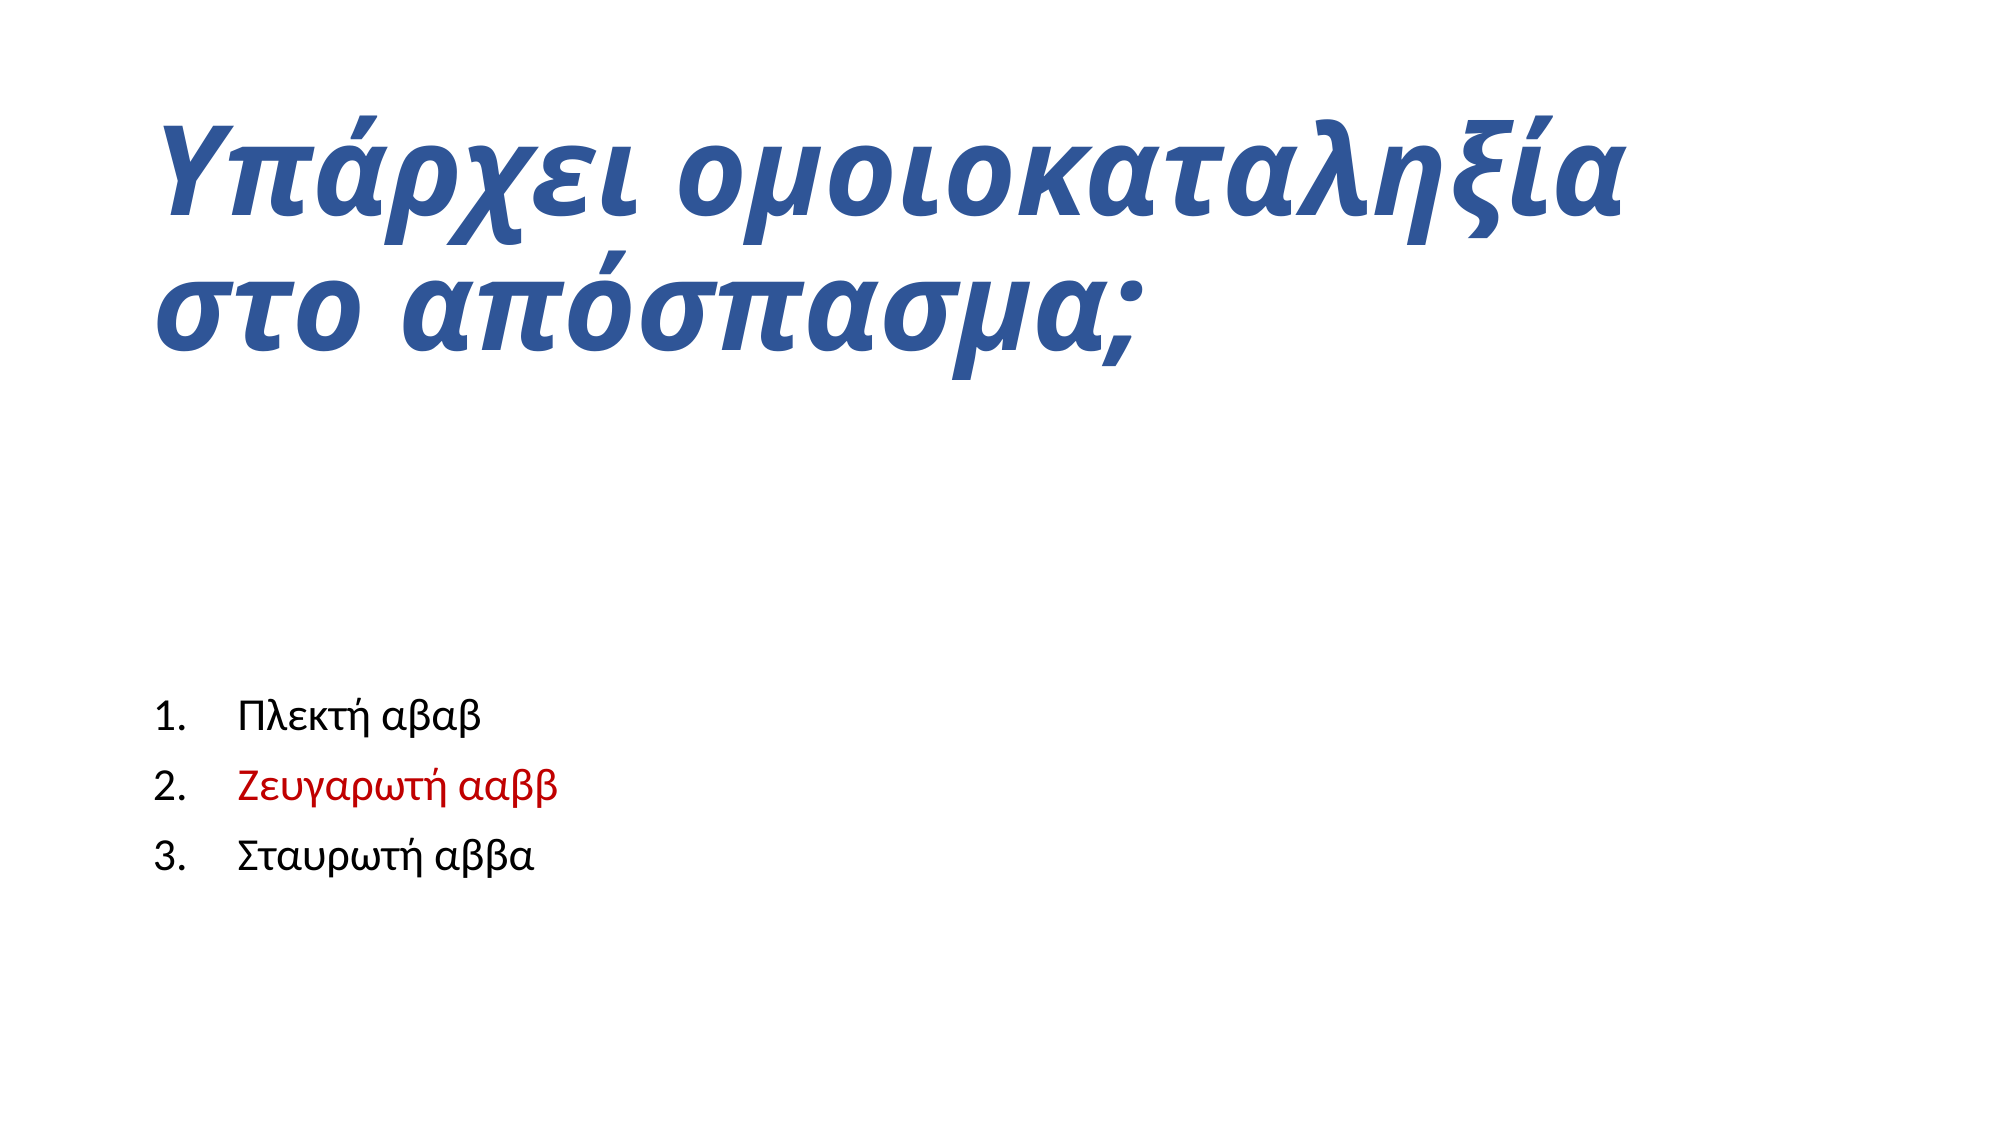

# Υπάρχει ομοιοκαταληξία στο απόσπασμα;
Πλεκτή αβαβ
Ζευγαρωτή ααββ
Σταυρωτή αββα